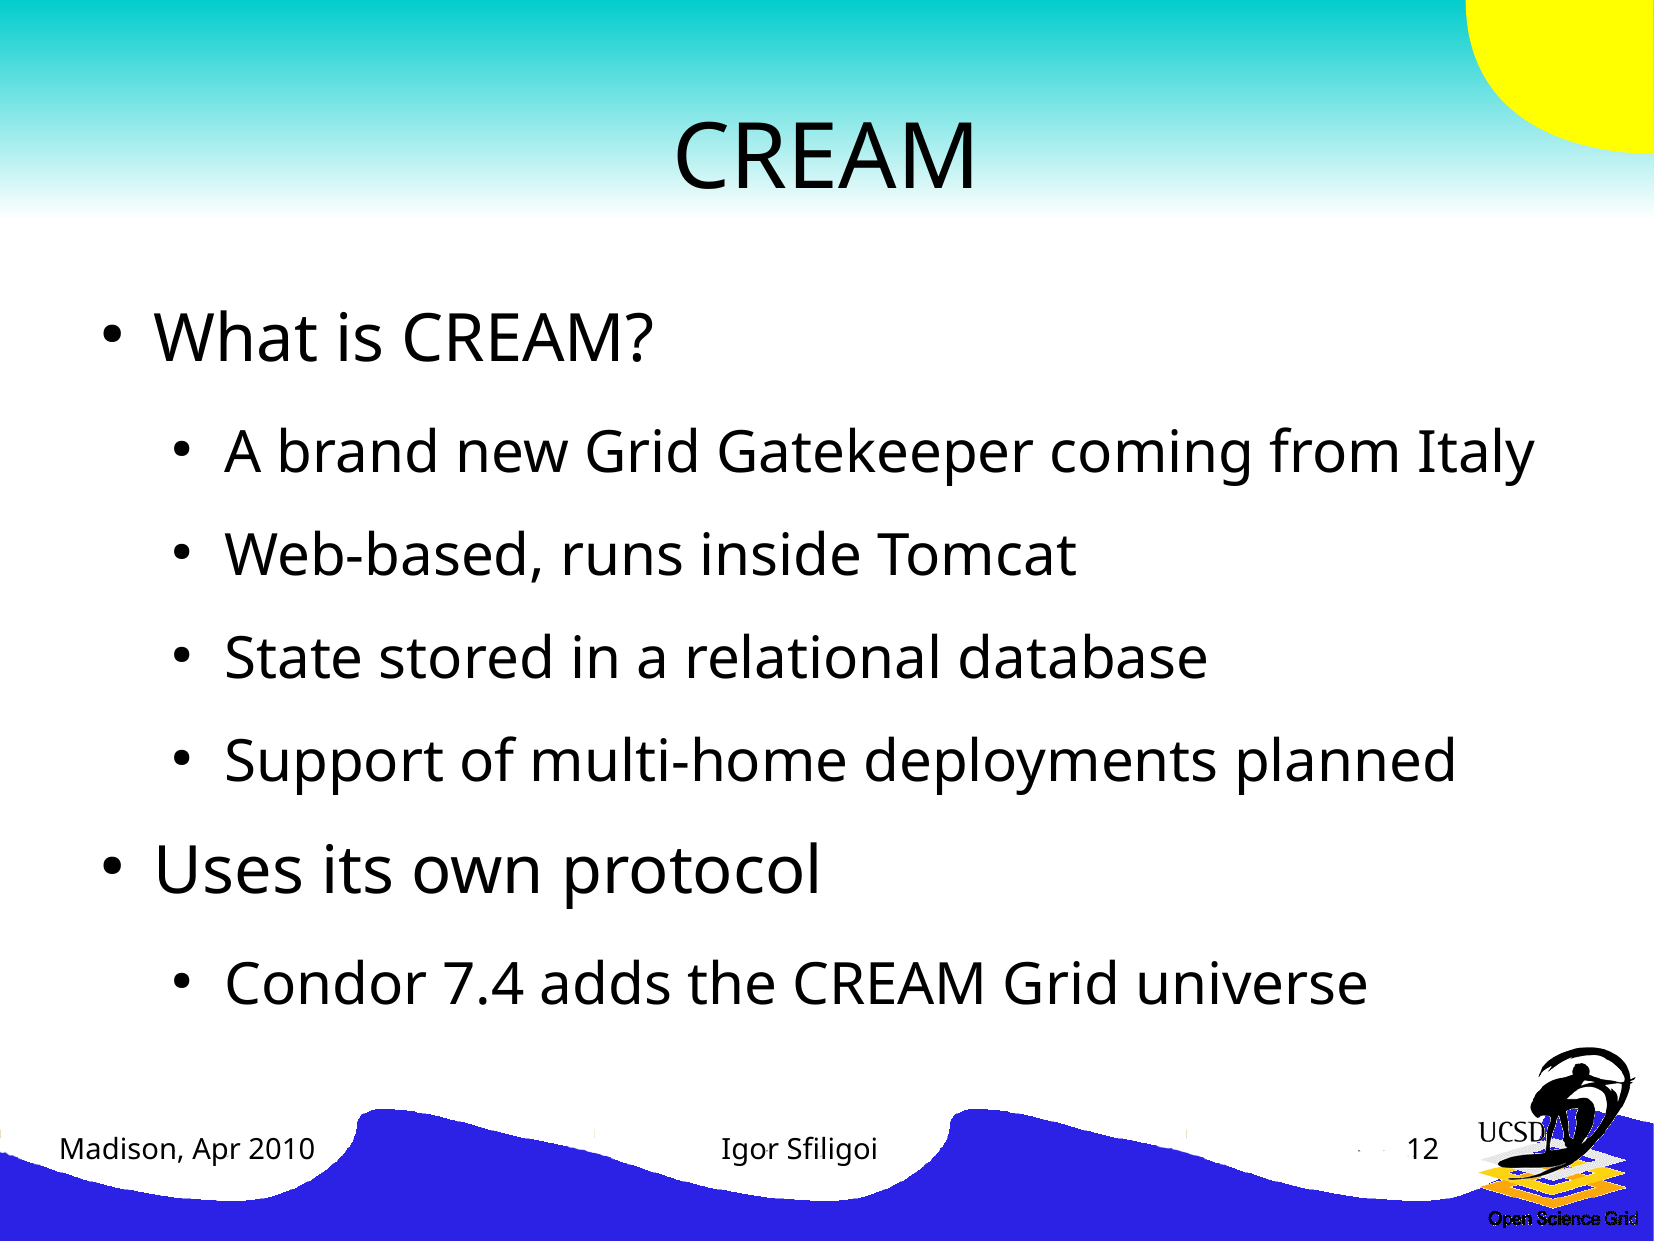

# CREAM
What is CREAM?
A brand new Grid Gatekeeper coming from Italy
Web-based, runs inside Tomcat
State stored in a relational database
Support of multi-home deployments planned
Uses its own protocol
Condor 7.4 adds the CREAM Grid universe
12